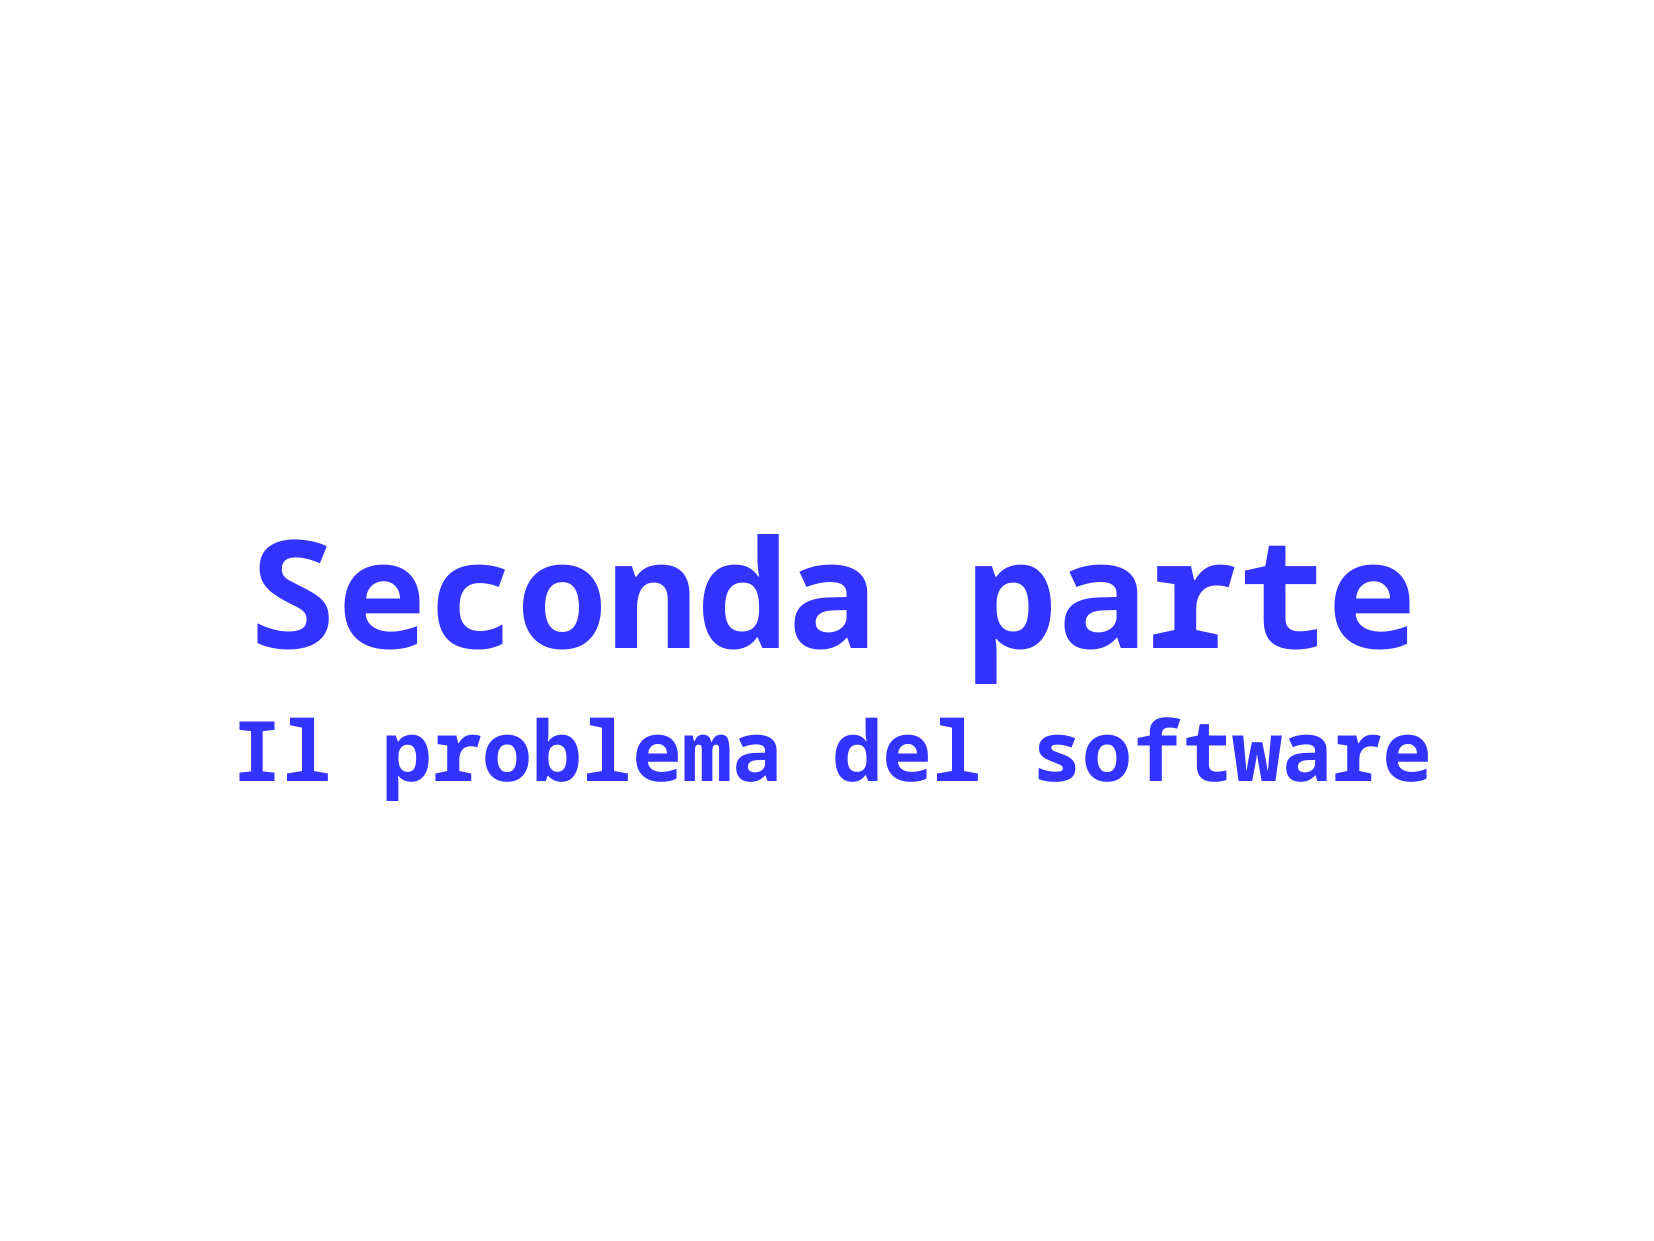

#
Seconda parte
Il problema del software